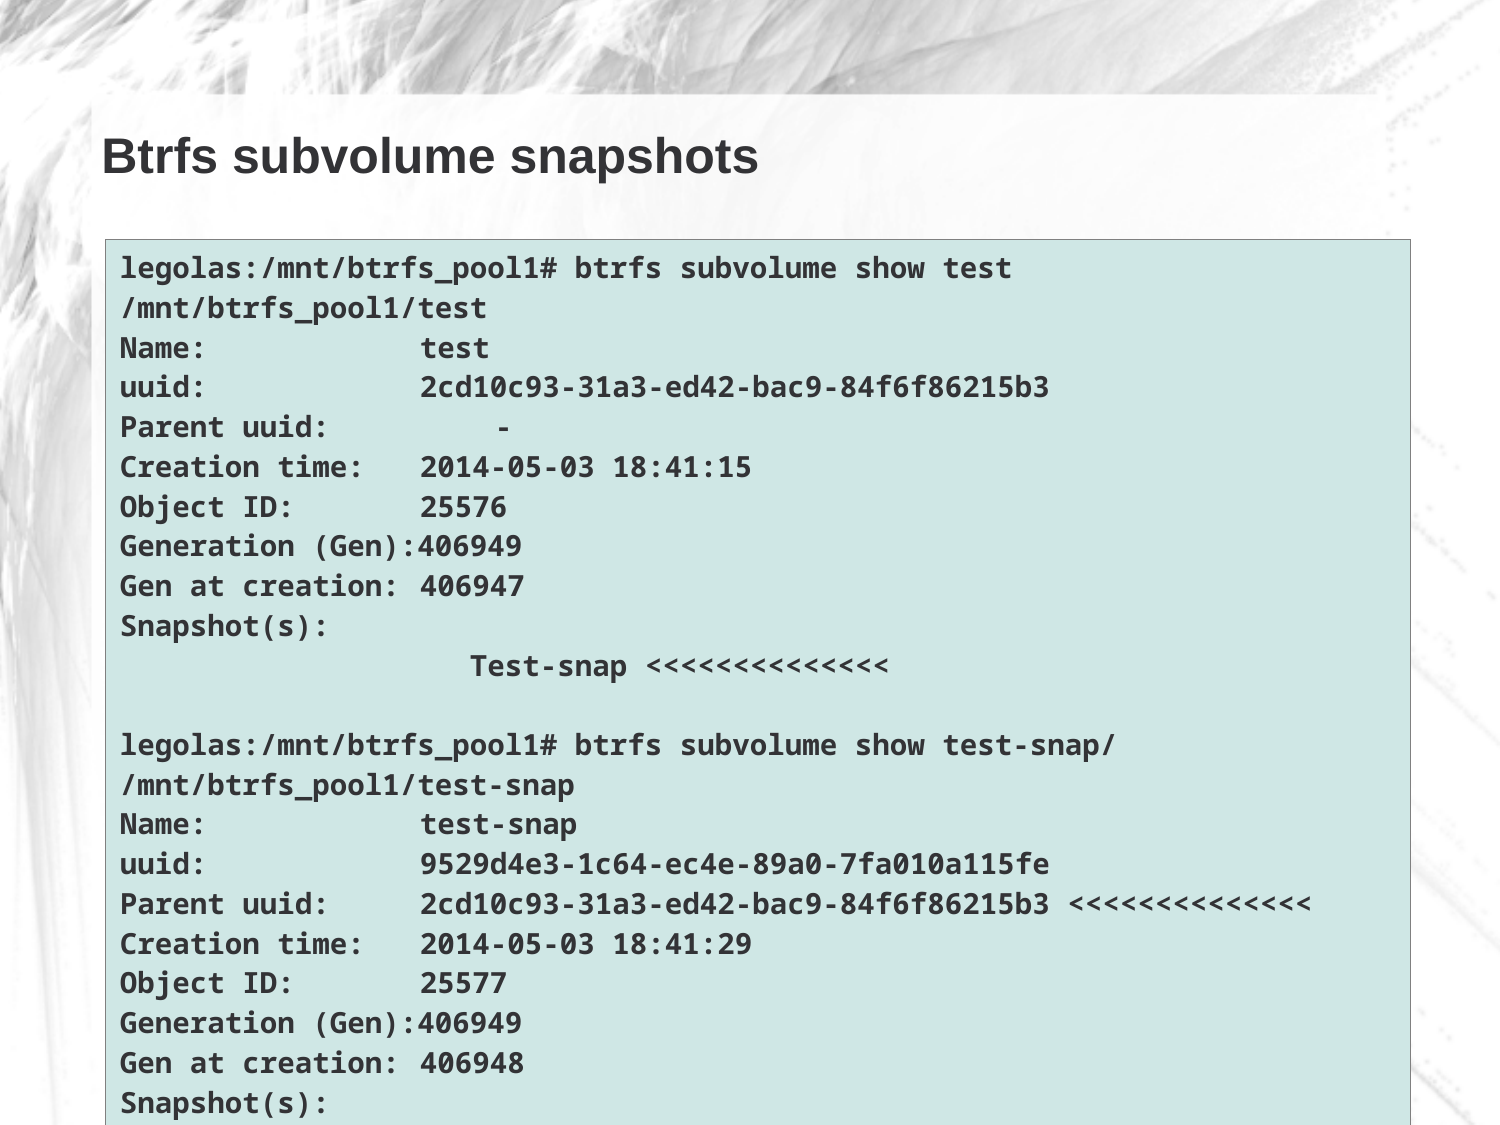

# Btrfs subvolume snapshots
legolas:/mnt/btrfs_pool1# btrfs subvolume show test
/mnt/btrfs_pool1/test
Name: 			test
uuid: 			2cd10c93-31a3-ed42-bac9-84f6f86215b3
Parent uuid: 		-
Creation time: 	2014-05-03 18:41:15
Object ID: 		25576
Generation (Gen):406949
Gen at creation: 	406947
Snapshot(s):
 Test-snap <<<<<<<<<<<<<<
legolas:/mnt/btrfs_pool1# btrfs subvolume show test-snap/
/mnt/btrfs_pool1/test-snap
Name: 			test-snap
uuid: 			9529d4e3-1c64-ec4e-89a0-7fa010a115fe
Parent uuid: 	2cd10c93-31a3-ed42-bac9-84f6f86215b3 <<<<<<<<<<<<<<
Creation time: 	2014-05-03 18:41:29
Object ID: 		25577
Generation (Gen):406949
Gen at creation: 	406948
Snapshot(s):